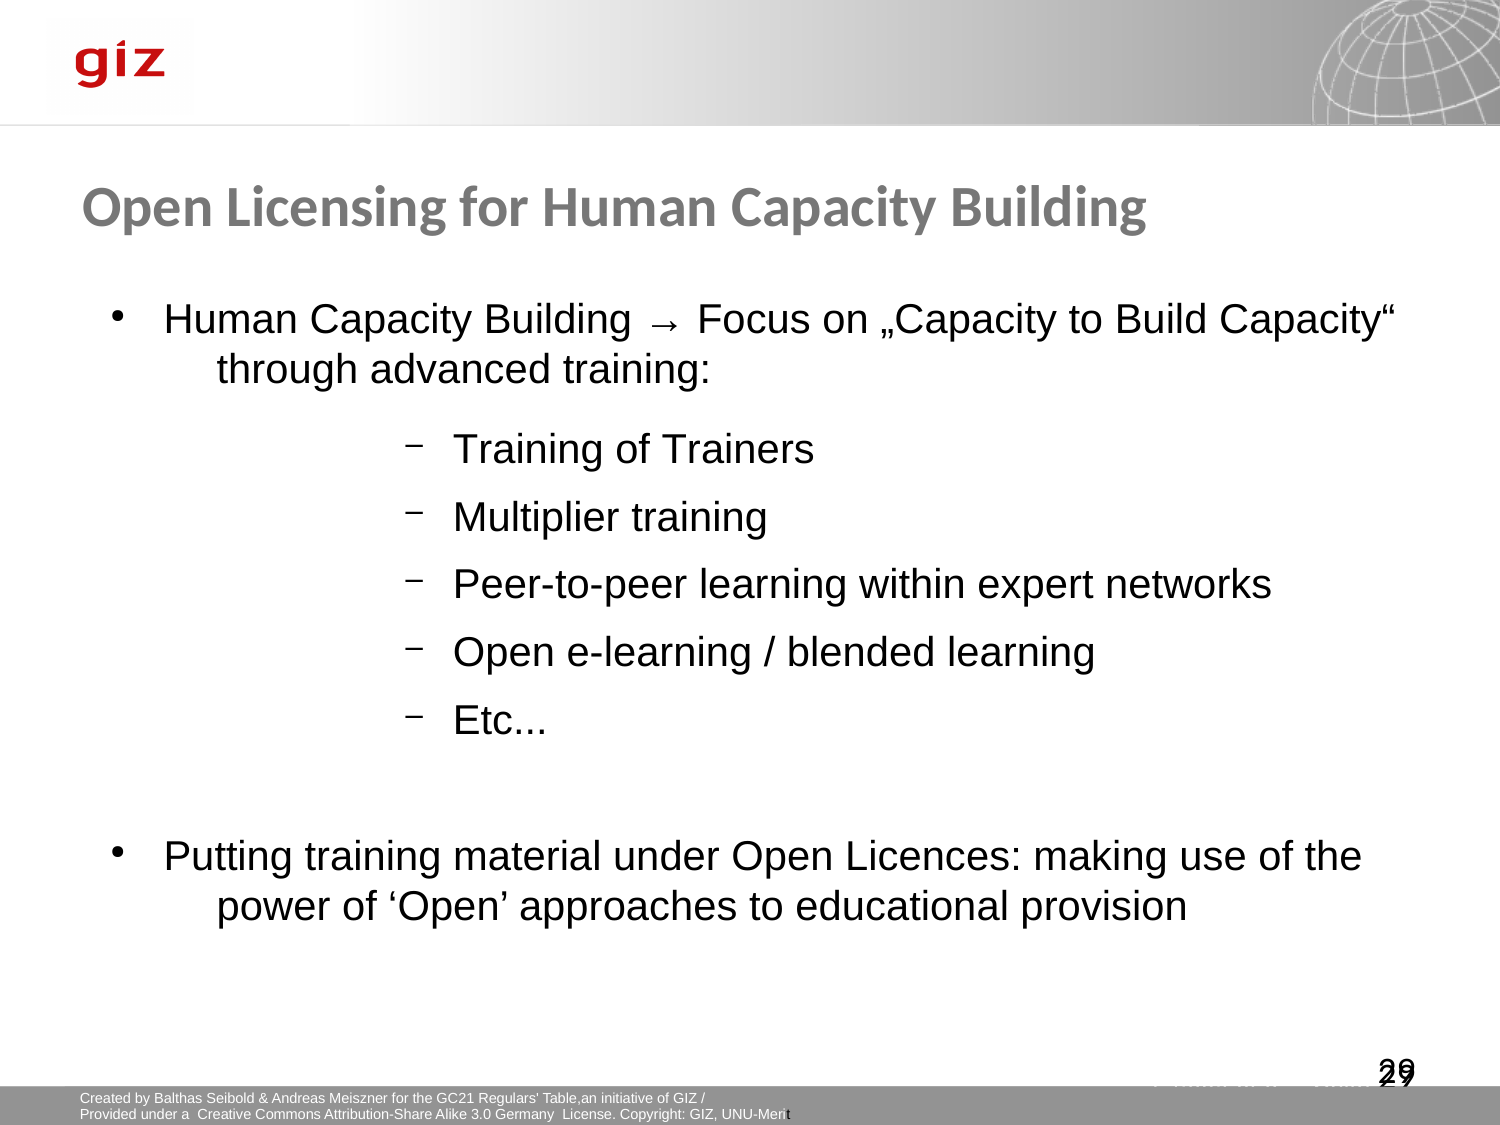

# Open Licensing for Human Capacity Building
Human Capacity Building → Focus on „Capacity to Build Capacity“ through advanced training:
Training of Trainers
Multiplier training
Peer-to-peer learning within expert networks
Open e-learning / blended learning
Etc...
Putting training material under Open Licences: making use of the power of ‘Open’ approaches to educational provision